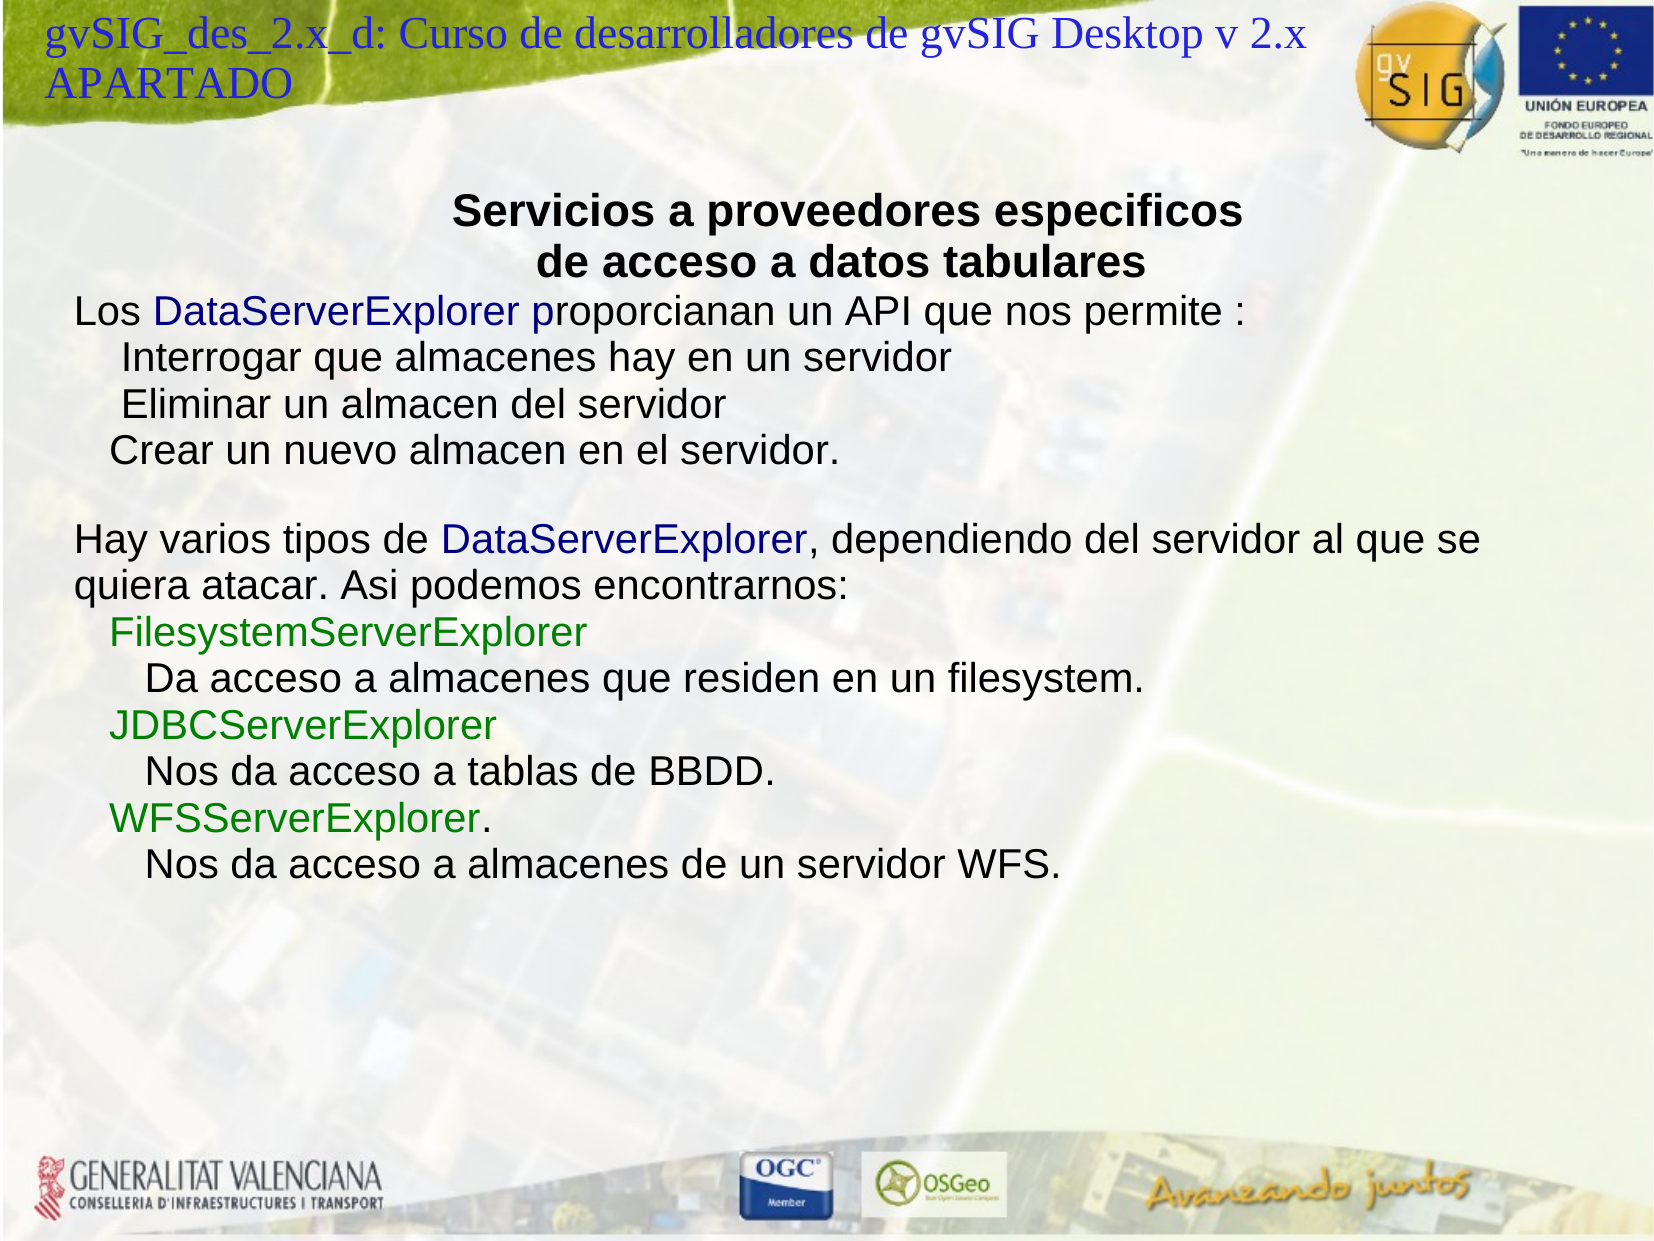

Servicios a proveedores especificos
de acceso a datos tabulares
Los DataServerExplorer proporcianan un API que nos permite :
 Interrogar que almacenes hay en un servidor
 Eliminar un almacen del servidor
Crear un nuevo almacen en el servidor.
Hay varios tipos de DataServerExplorer, dependiendo del servidor al que se quiera atacar. Asi podemos encontrarnos:
FilesystemServerExplorer
Da acceso a almacenes que residen en un filesystem.
JDBCServerExplorer
Nos da acceso a tablas de BBDD.
WFSServerExplorer.
Nos da acceso a almacenes de un servidor WFS.